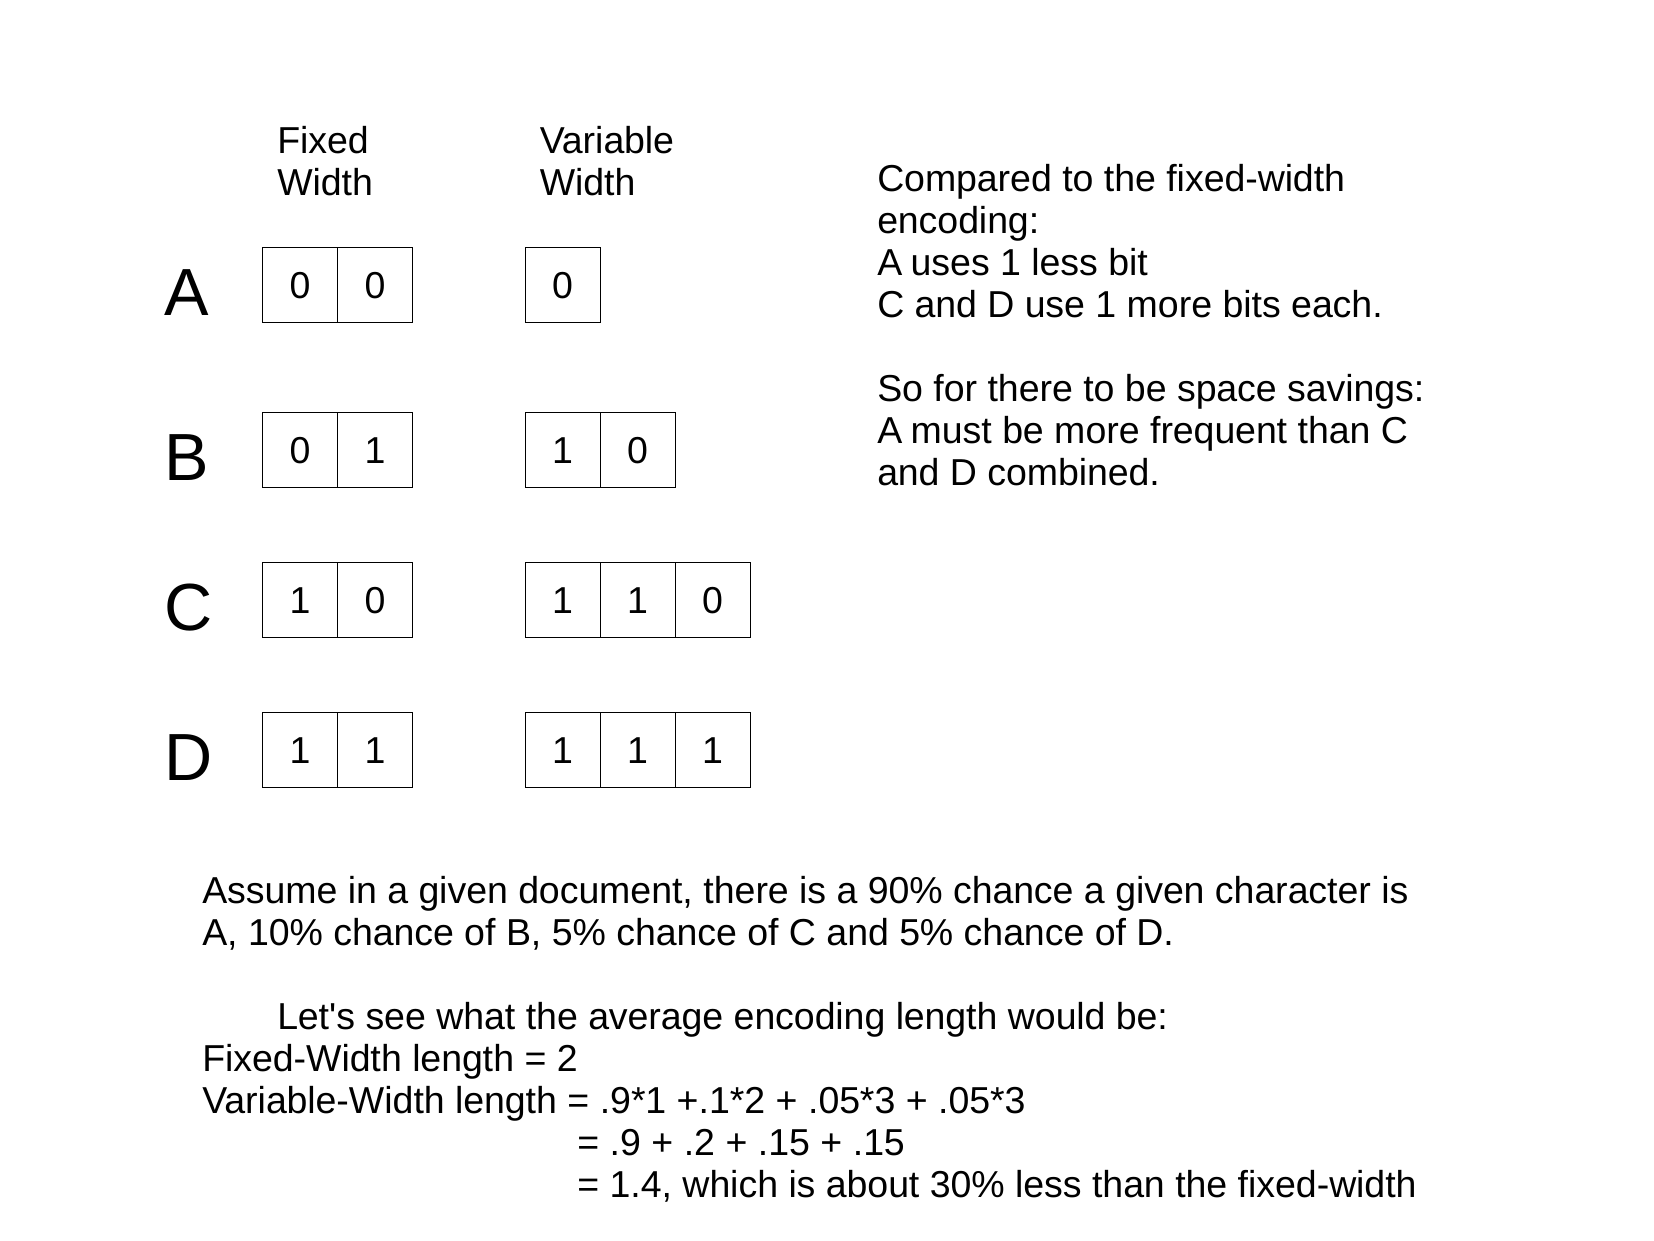

Fixed
Width
Variable
Width
Compared to the fixed-width encoding:
A uses 1 less bit
C and D use 1 more bits each.
So for there to be space savings:
A must be more frequent than C and D combined.
A
0
0
0
B
0
1
1
0
C
1
0
1
1
0
D
1
1
1
1
1
Assume in a given document, there is a 90% chance a given character is A, 10% chance of B, 5% chance of C and 5% chance of D.
	Let's see what the average encoding length would be:
Fixed-Width length = 2
Variable-Width length = .9*1 +.1*2 + .05*3 + .05*3
					= .9 + .2 + .15 + .15
					= 1.4, which is about 30% less than the fixed-width